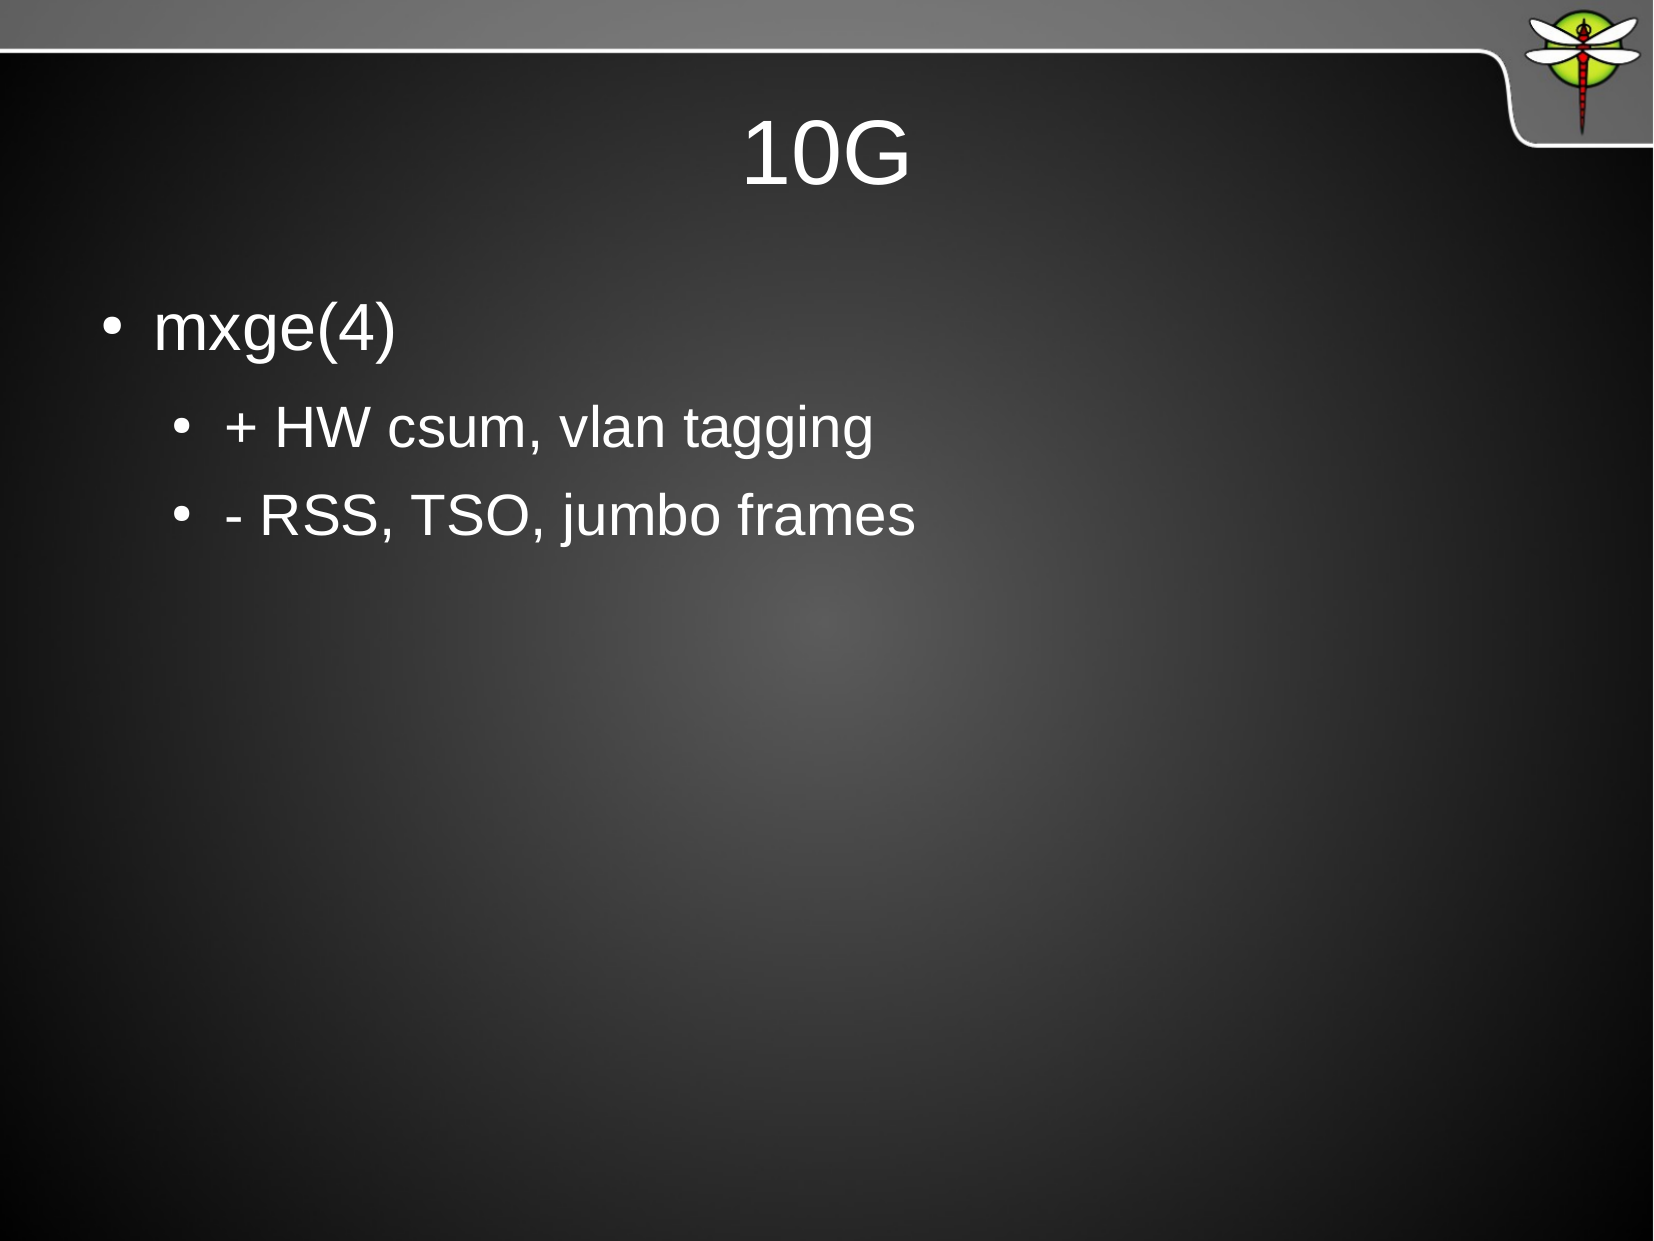

# 10G
mxge(4)
+ HW csum, vlan tagging
- RSS, TSO, jumbo frames